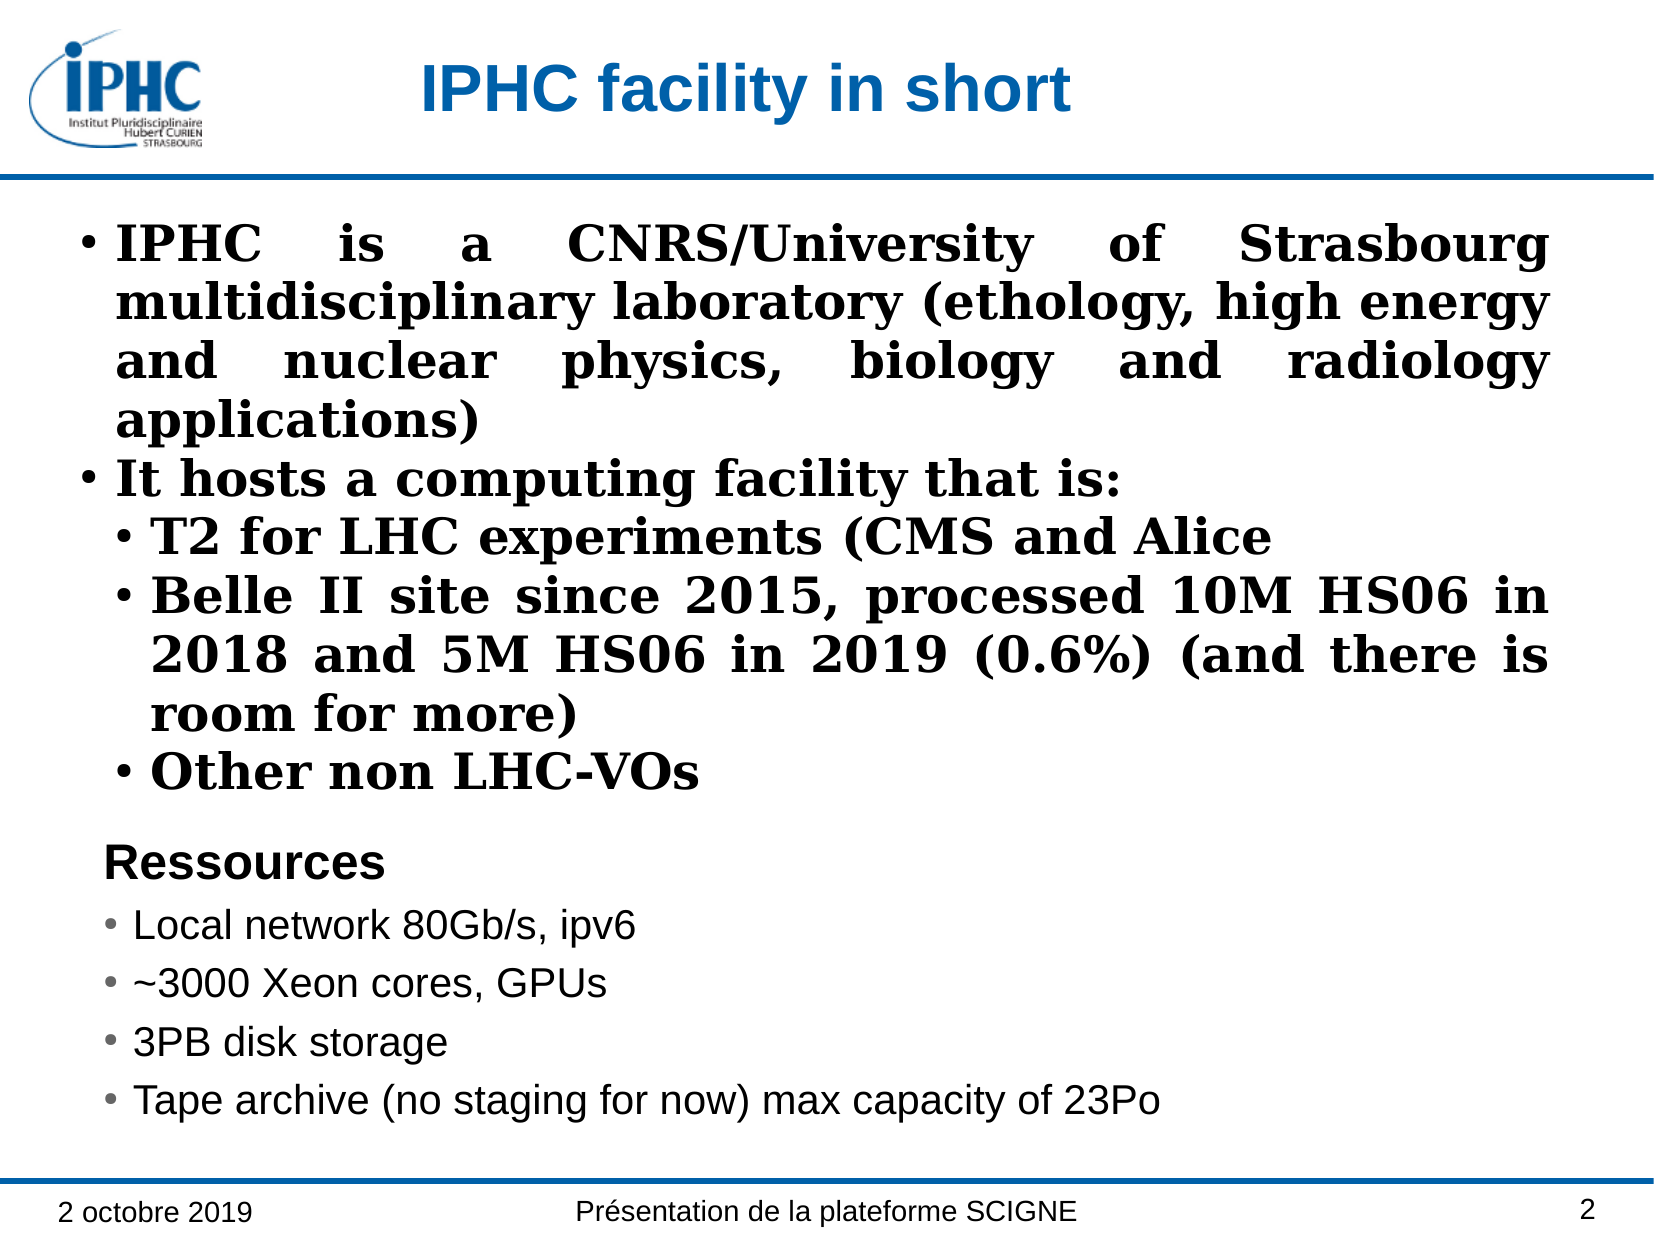

IPHC facility in short
IPHC is a CNRS/University of Strasbourg multidisciplinary laboratory (ethology, high energy and nuclear physics, biology and radiology applications)
It hosts a computing facility that is:
T2 for LHC experiments (CMS and Alice
Belle II site since 2015, processed 10M HS06 in 2018 and 5M HS06 in 2019 (0.6%) (and there is room for more)
Other non LHC-VOs
Ressources
Local network 80Gb/s, ipv6
~3000 Xeon cores, GPUs
3PB disk storage
Tape archive (no staging for now) max capacity of 23Po
2
Présentation de la plateforme SCIGNE
2 octobre 2019